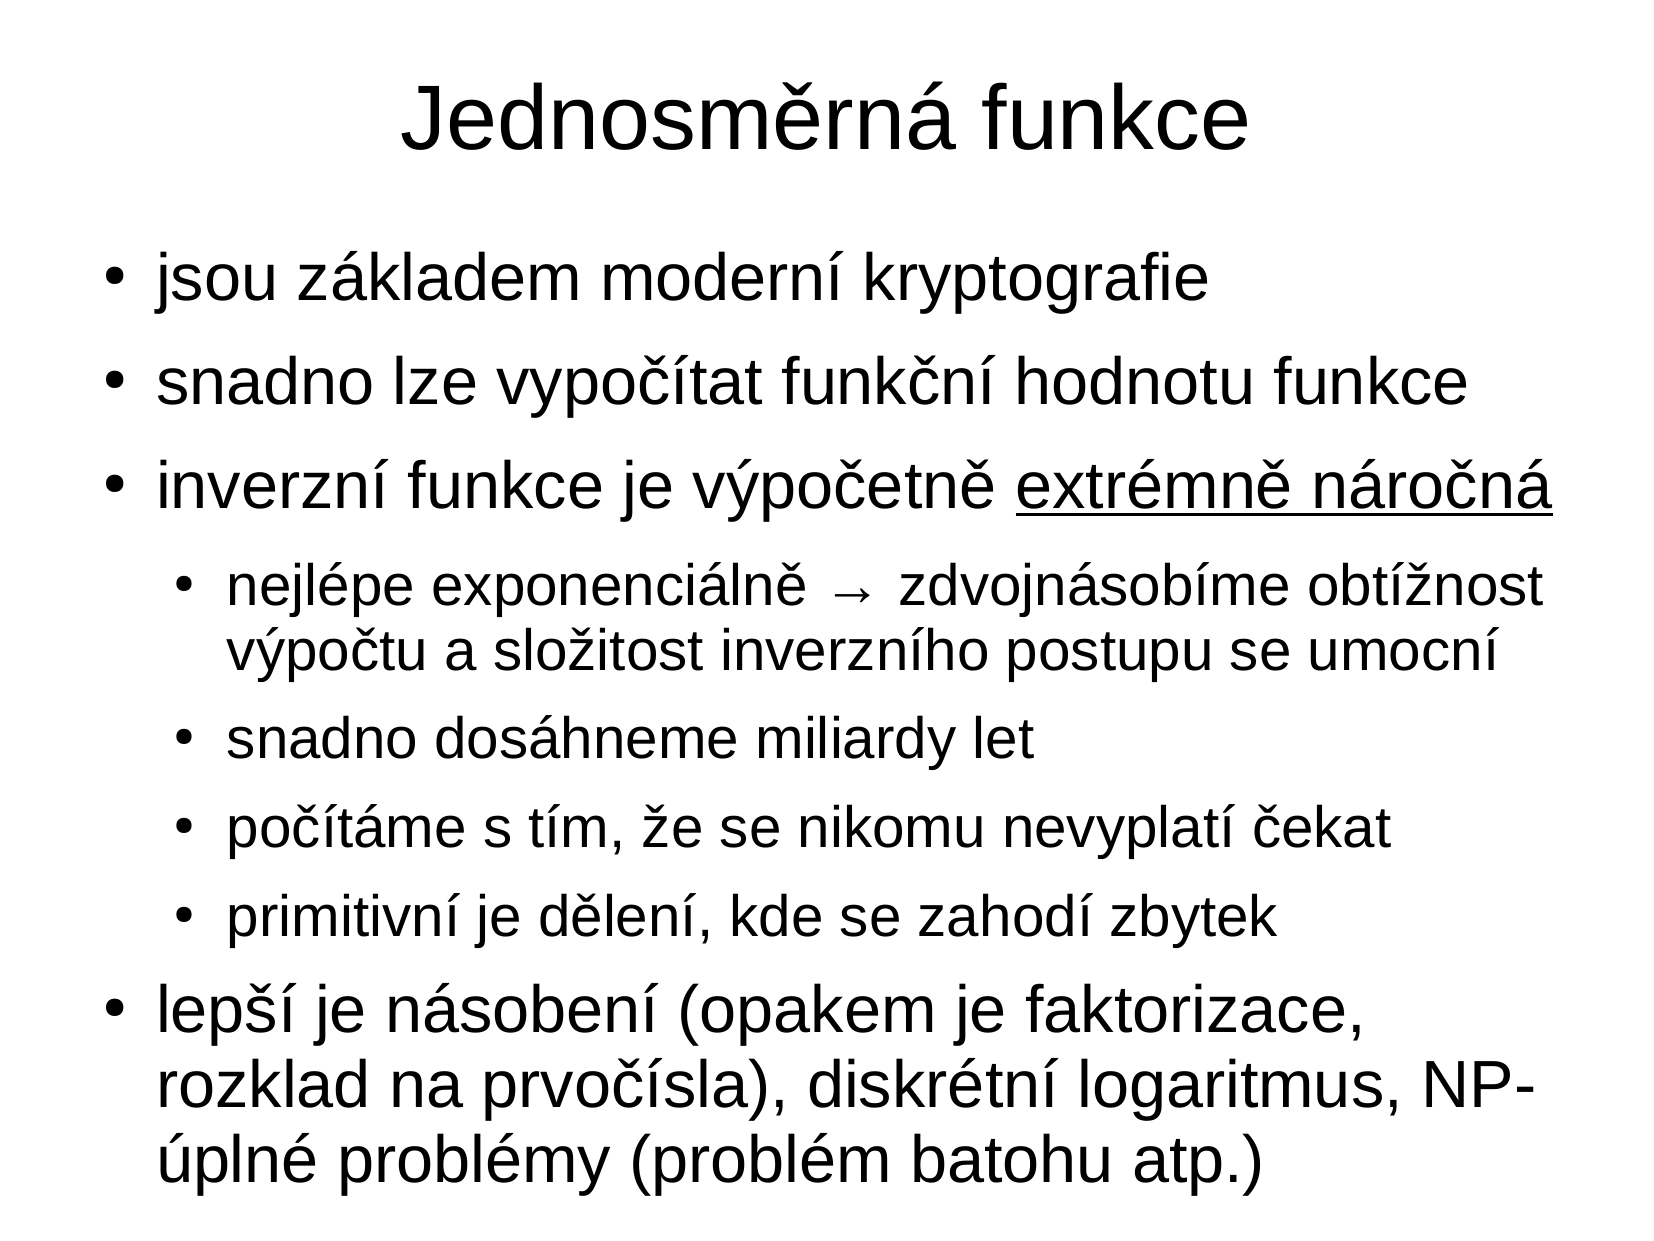

# Jednosměrná funkce
jsou základem moderní kryptografie
snadno lze vypočítat funkční hodnotu funkce
inverzní funkce je výpočetně extrémně náročná
nejlépe exponenciálně → zdvojnásobíme obtížnost výpočtu a složitost inverzního postupu se umocní
snadno dosáhneme miliardy let
počítáme s tím, že se nikomu nevyplatí čekat
primitivní je dělení, kde se zahodí zbytek
lepší je násobení (opakem je faktorizace, rozklad na prvočísla), diskrétní logaritmus, NP-úplné problémy (problém batohu atp.)